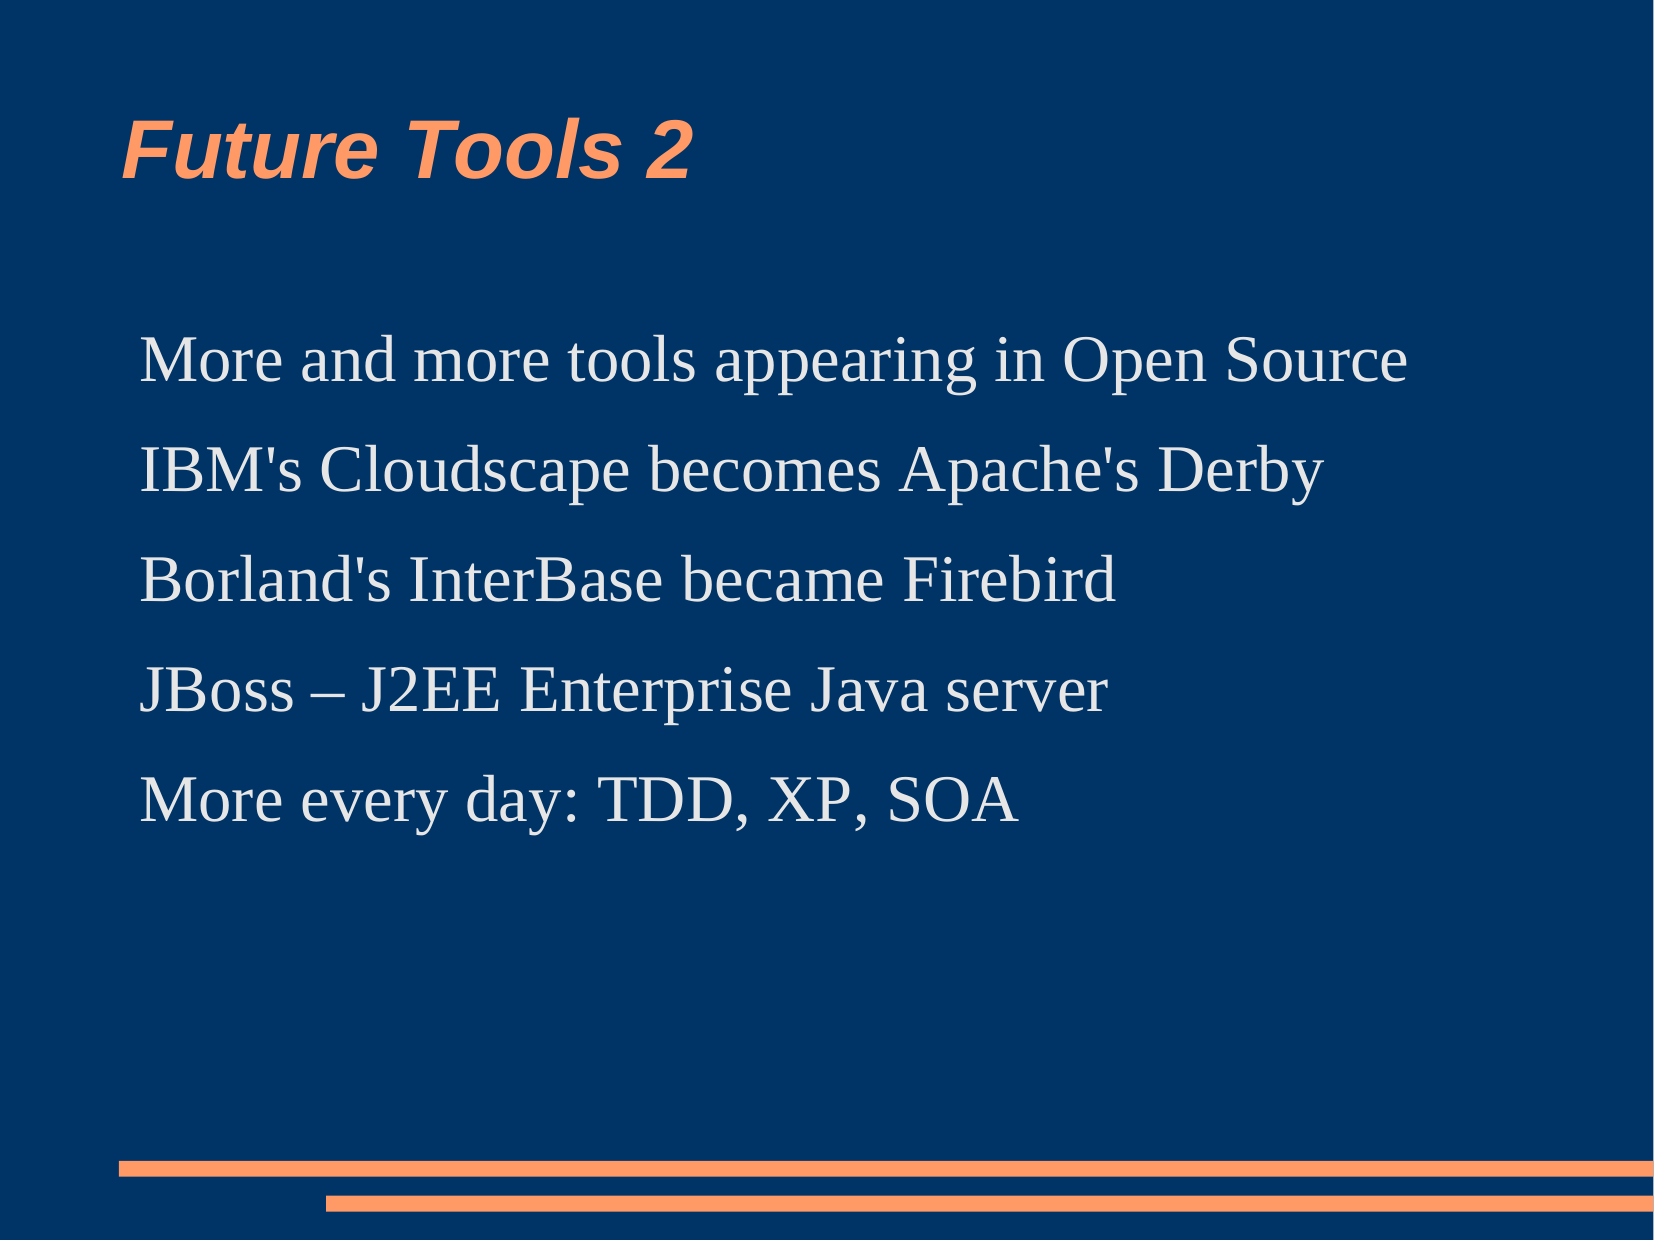

# Future Tools 2
More and more tools appearing in Open Source
IBM's Cloudscape becomes Apache's Derby
Borland's InterBase became Firebird
JBoss – J2EE Enterprise Java server
More every day: TDD, XP, SOA